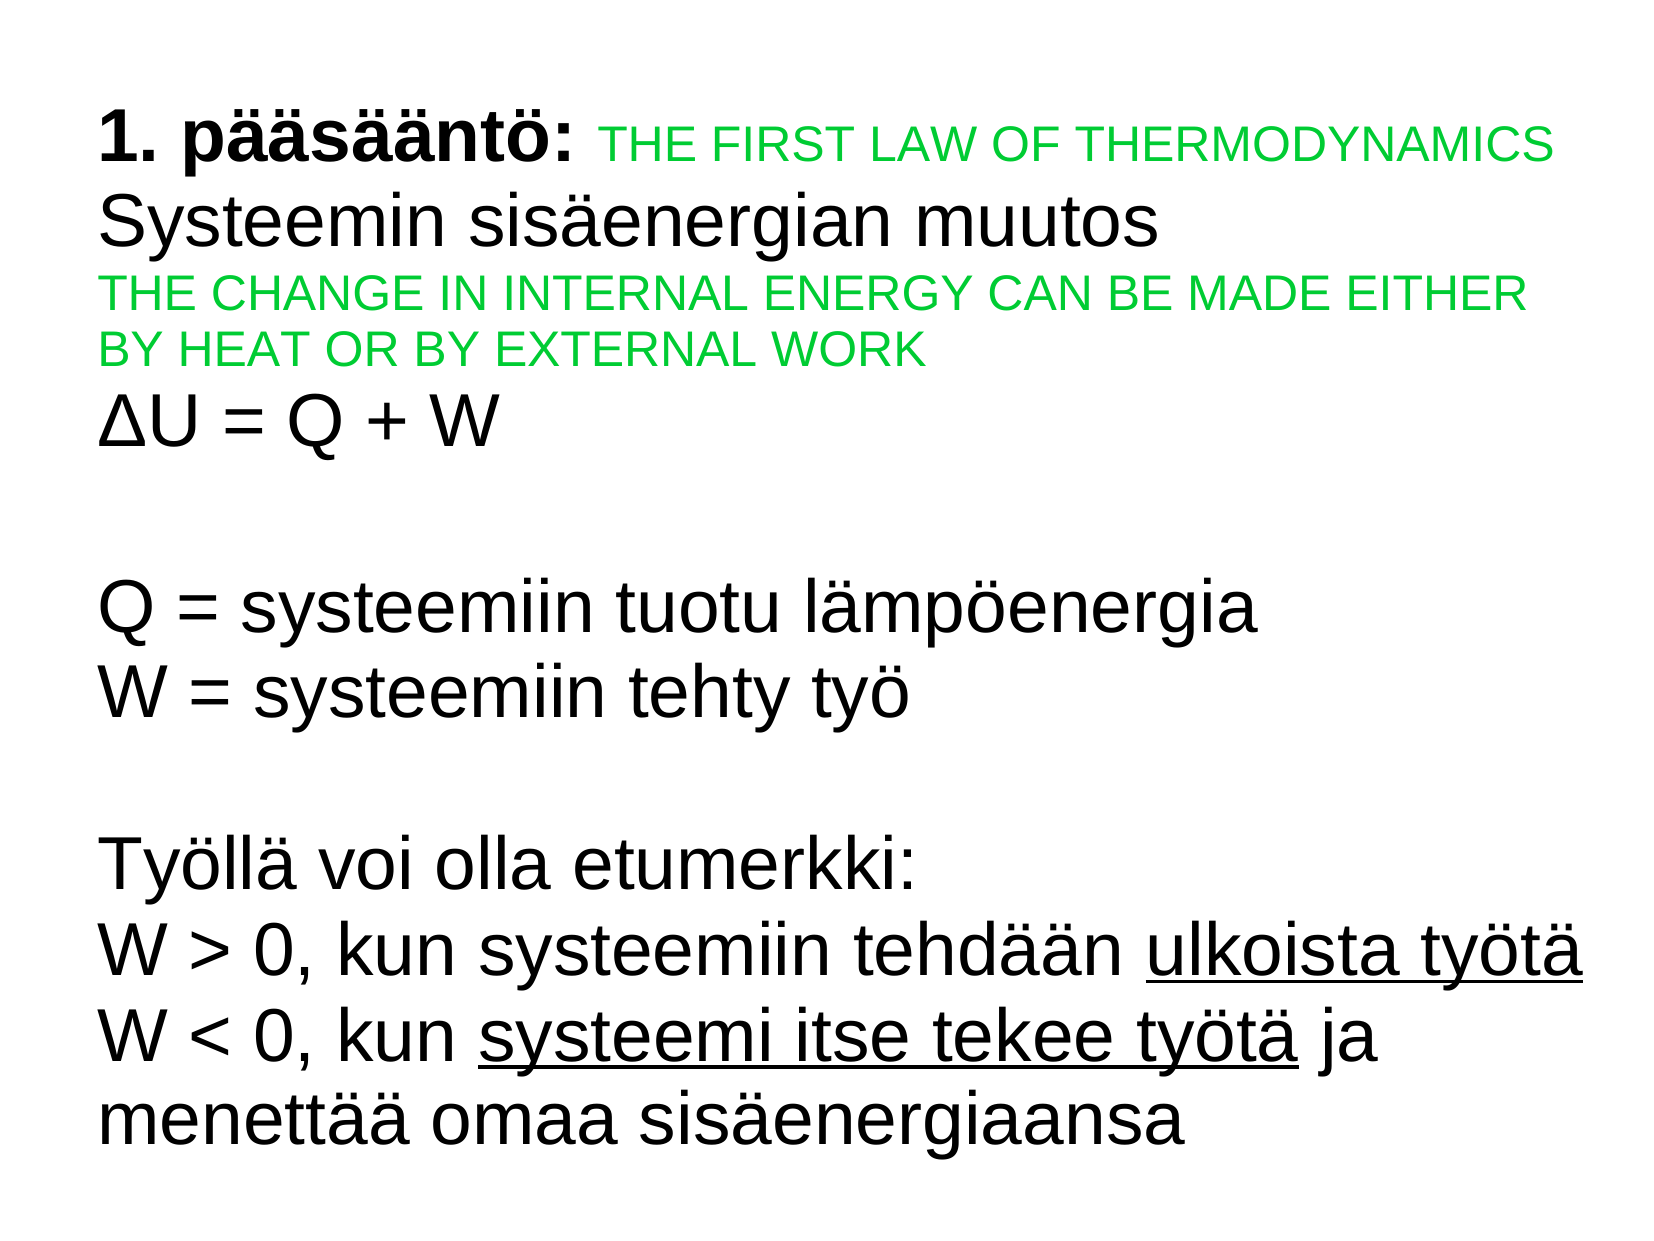

1. pääsääntö: THE FIRST LAW OF THERMODYNAMICS
Systeemin sisäenergian muutos
THE CHANGE IN INTERNAL ENERGY CAN BE MADE EITHER BY HEAT OR BY EXTERNAL WORK
ΔU = Q + W
Q = systeemiin tuotu lämpöenergia
W = systeemiin tehty työ
Työllä voi olla etumerkki:
W > 0, kun systeemiin tehdään ulkoista työtä
W < 0, kun systeemi itse tekee työtä ja
menettää omaa sisäenergiaansa